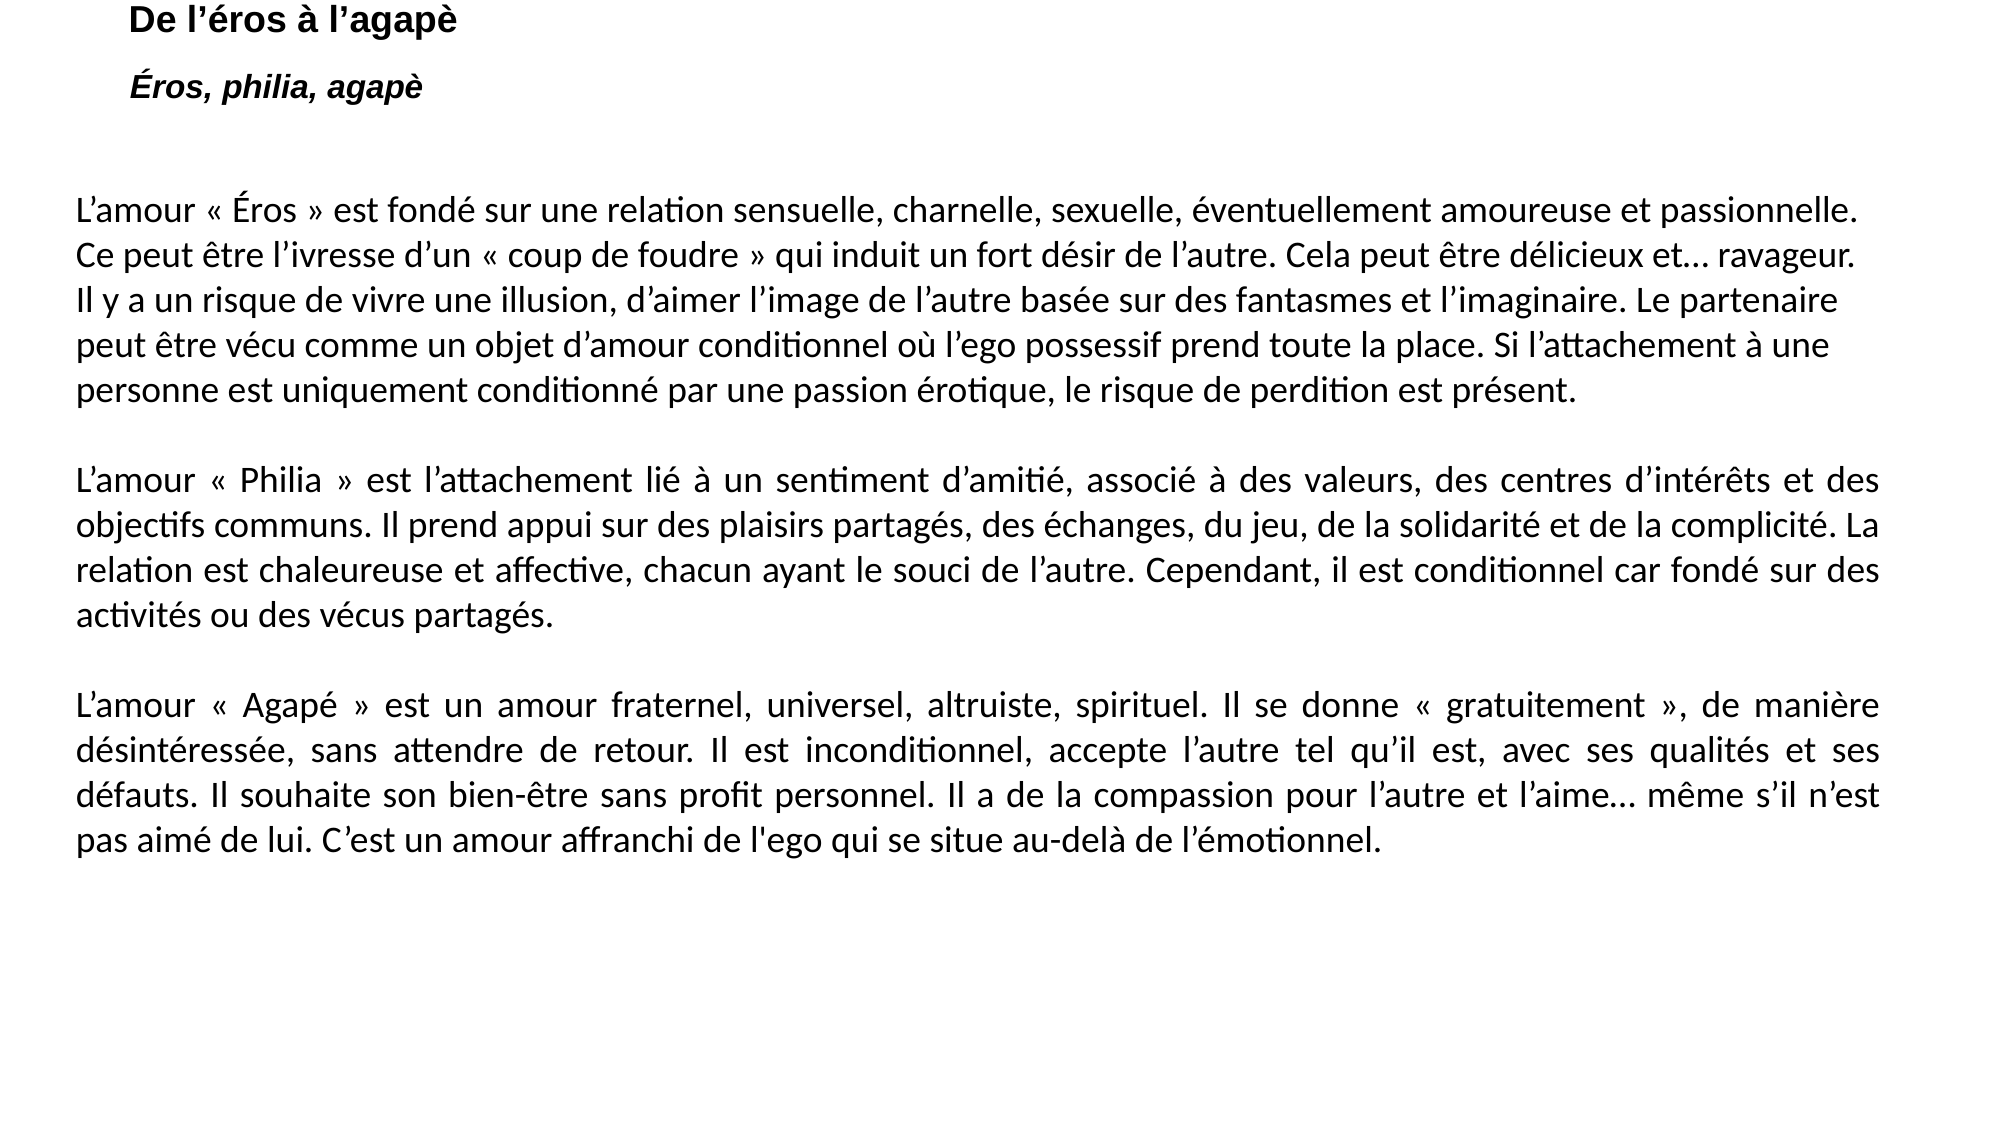

De l’éros à l’agapè
	Éros, philia, agapè
L’amour « Éros » est fondé sur une relation sensuelle, charnelle, sexuelle, éventuellement amoureuse et passionnelle. Ce peut être l’ivresse d’un « coup de foudre » qui induit un fort désir de l’autre. Cela peut être délicieux et… ravageur. Il y a un risque de vivre une illusion, d’aimer l’image de l’autre basée sur des fantasmes et l’imaginaire. Le partenaire peut être vécu comme un objet d’amour conditionnel où l’ego possessif prend toute la place. Si l’attachement à une personne est uniquement conditionné par une passion érotique, le risque de perdition est présent.
L’amour « Philia » est l’attachement lié à un sentiment d’amitié, associé à des valeurs, des centres d’intérêts et des objectifs communs. Il prend appui sur des plaisirs partagés, des échanges, du jeu, de la solidarité et de la complicité. La relation est chaleureuse et affective, chacun ayant le souci de l’autre. Cependant, il est conditionnel car fondé sur des activités ou des vécus partagés.
L’amour « Agapé » est un amour fraternel, universel, altruiste, spirituel. Il se donne « gratuitement », de manière désintéressée, sans attendre de retour. Il est inconditionnel, accepte l’autre tel qu’il est, avec ses qualités et ses défauts. Il souhaite son bien-être sans profit personnel. Il a de la compassion pour l’autre et l’aime… même s’il n’est pas aimé de lui. C’est un amour affranchi de l'ego qui se situe au-delà de l’émotionnel.